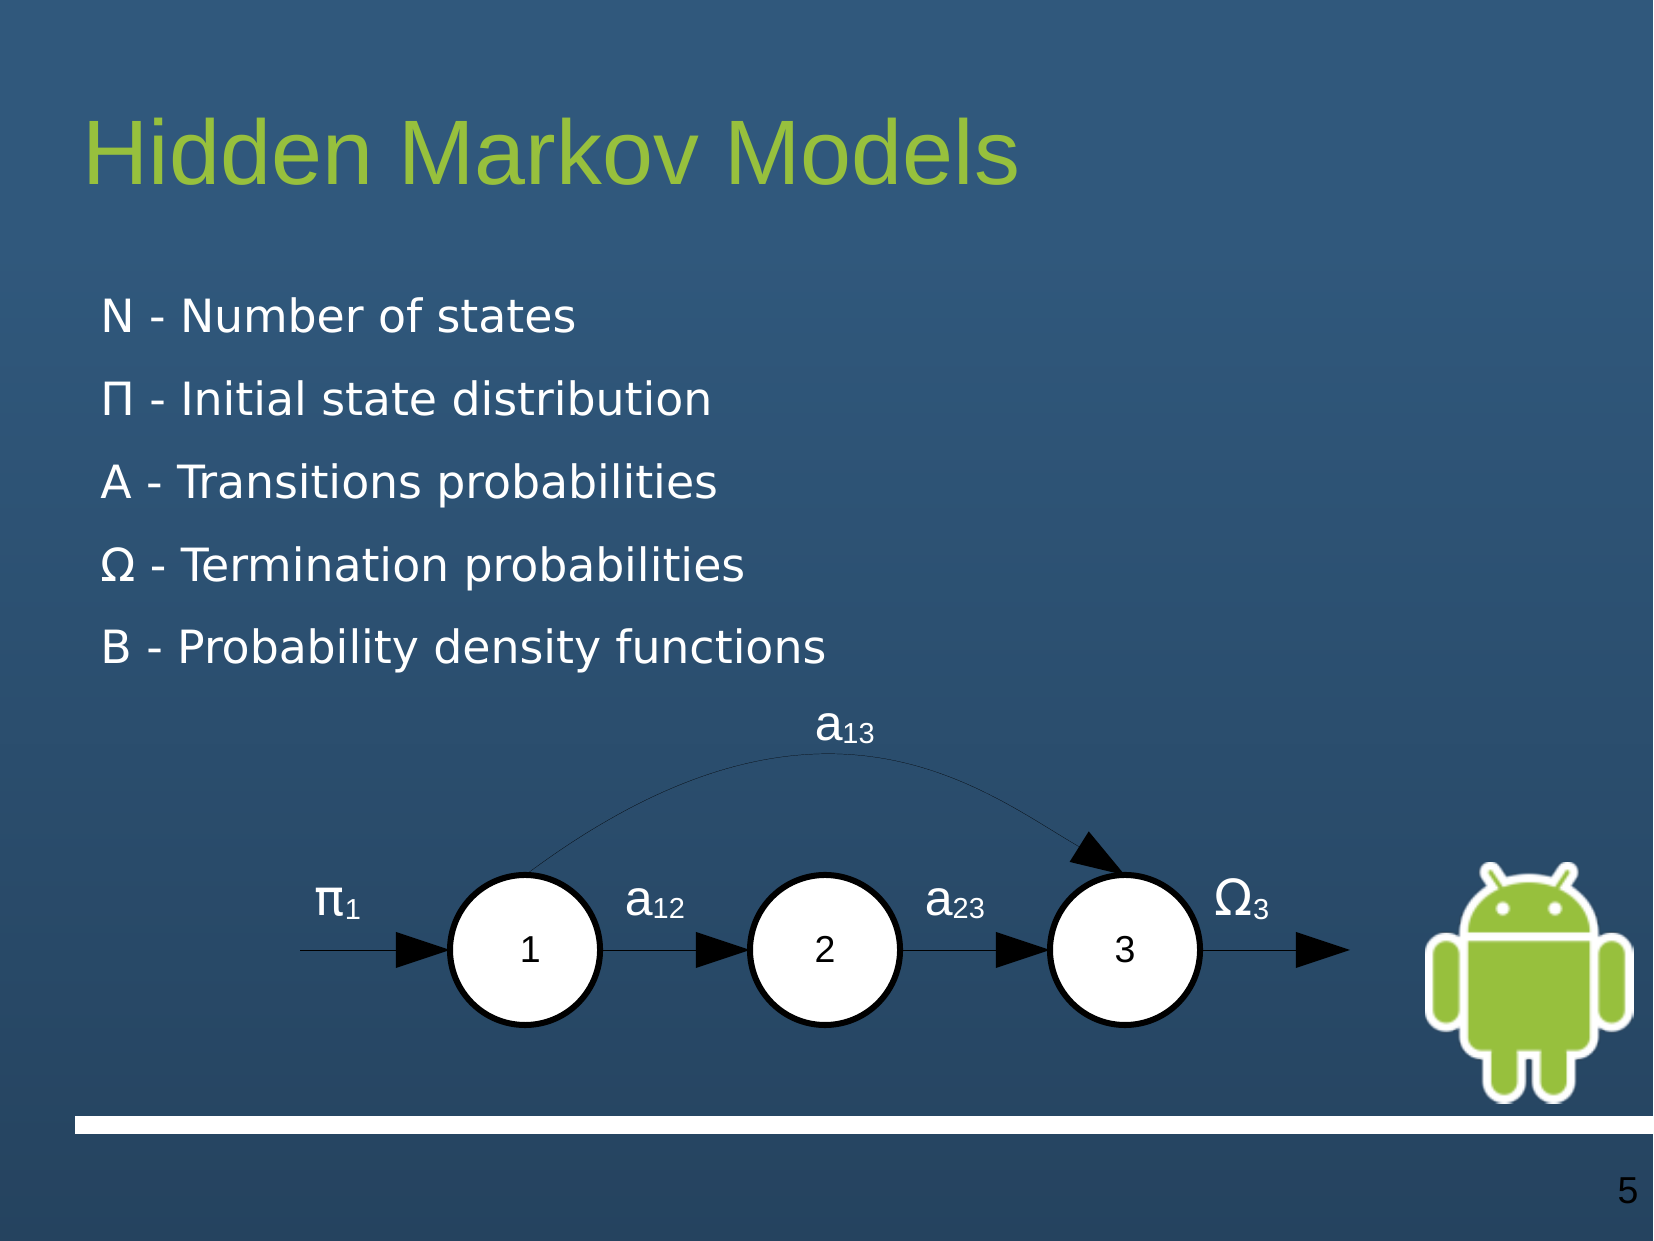

# Hidden Markov Models
N - Number of states
Π - Initial state distribution
A - Transitions probabilities
Ω - Termination probabilities
B - Probability density functions
a13
π1
Ω3
a12
a23
 1
2
3